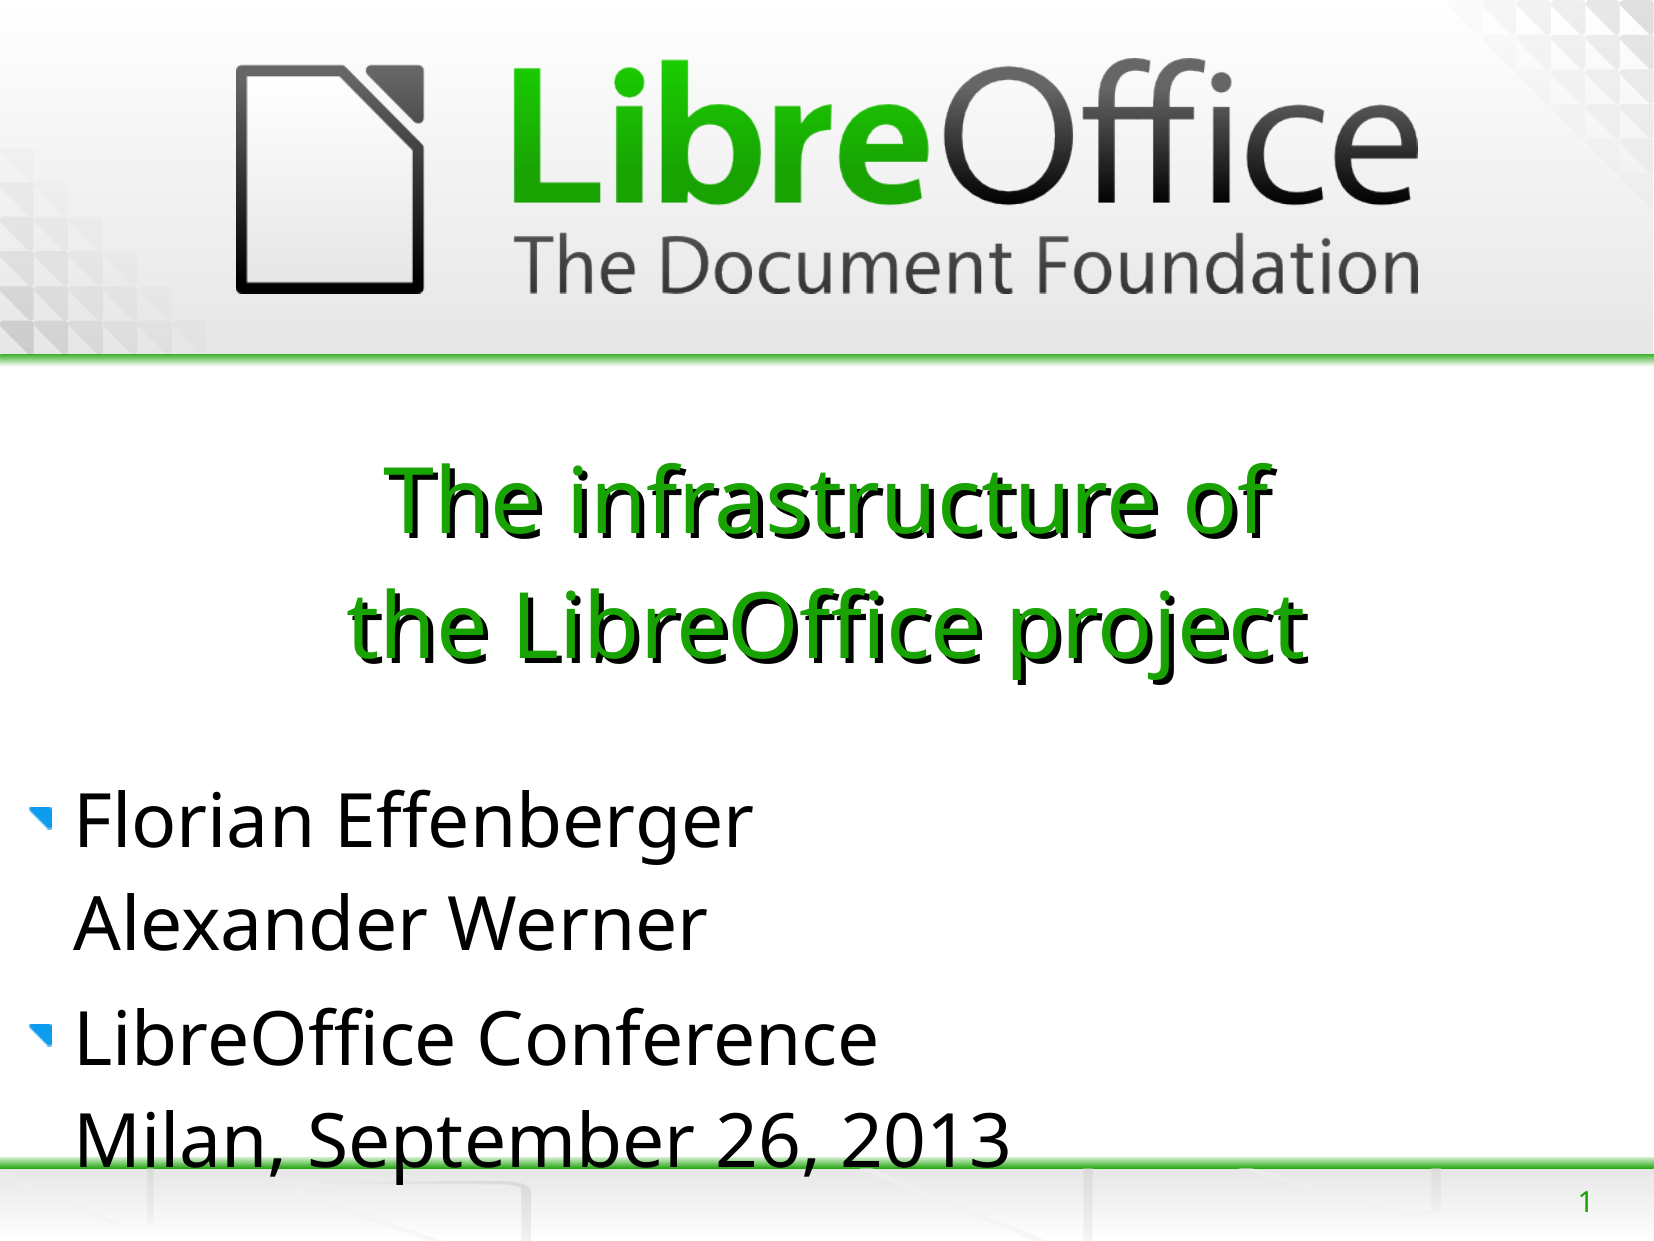

# The infrastructure of the LibreOffice project
Florian Effenberger
Alexander Werner
LibreOffice Conference
Milan, September 26, 2013
1